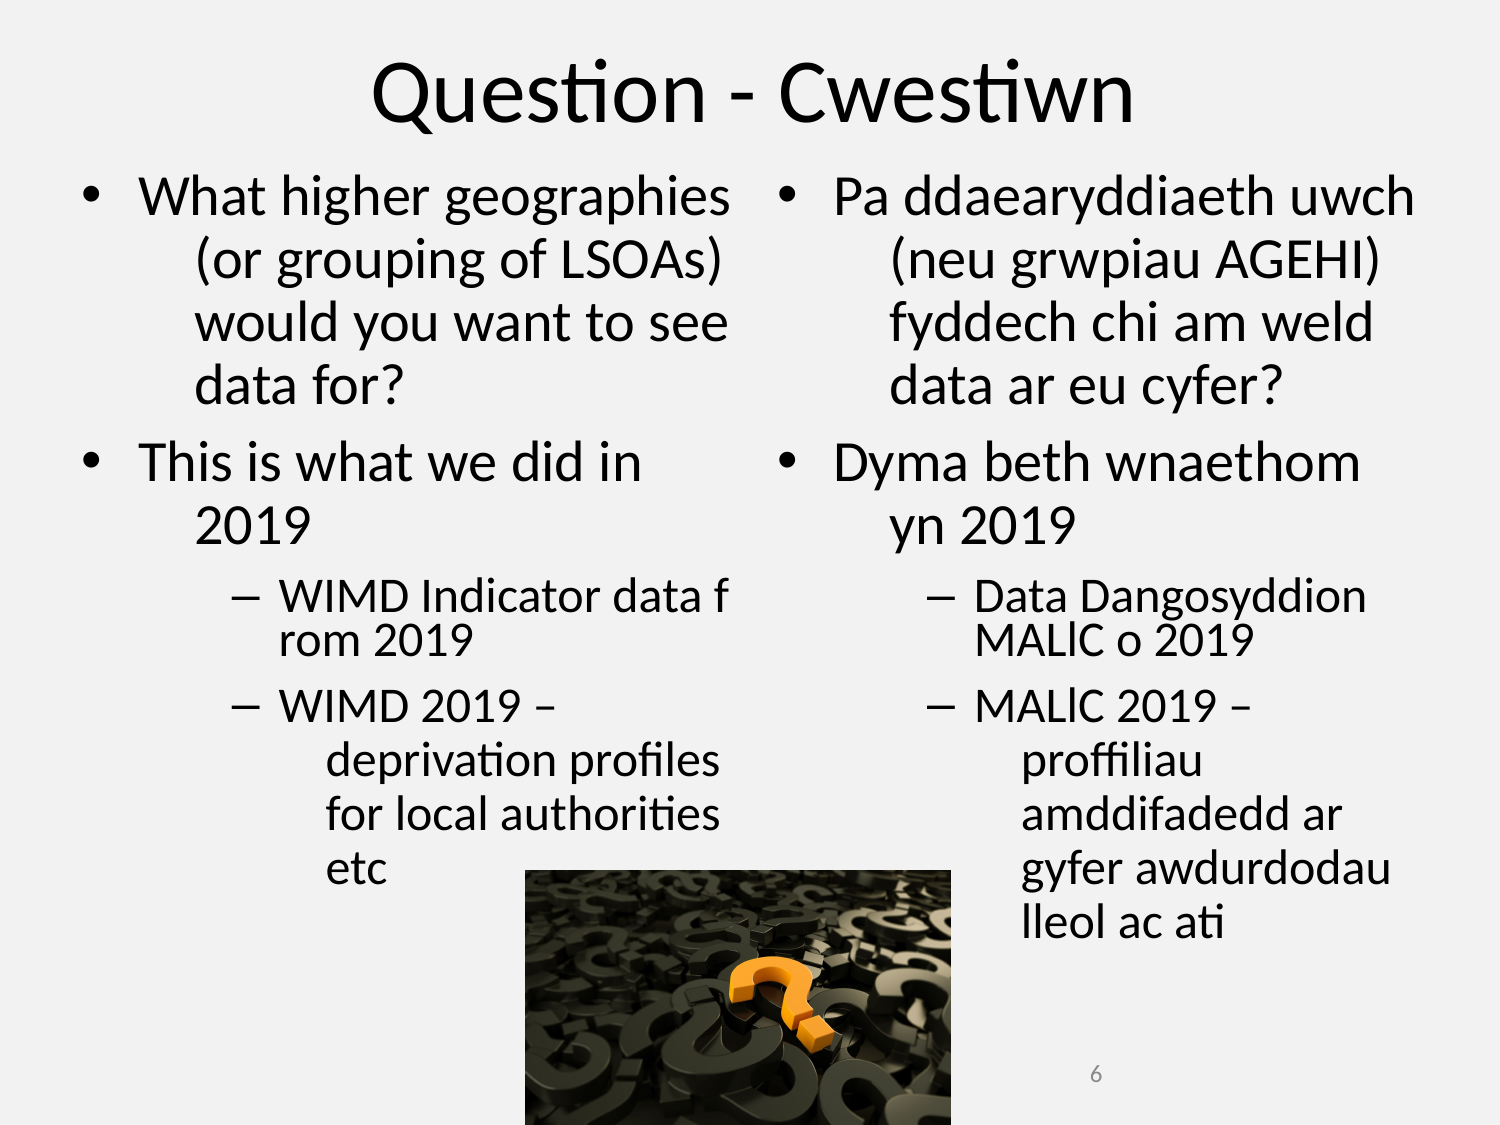

# Question - Cwestiwn
What higher geographies (or grouping of LSOAs) would you want to see data for?
This is what we did in 2019
WIMD Indicator data from 2019
WIMD 2019 – deprivation profiles for local authorities etc
Pa ddaearyddiaeth uwch (neu grwpiau AGEHI) fyddech chi am weld data ar eu cyfer?
Dyma beth wnaethom yn 2019
Data Dangosyddion MALlC o 2019
MALlC 2019 – proffiliau amddifadedd ar gyfer awdurdodau lleol ac ati